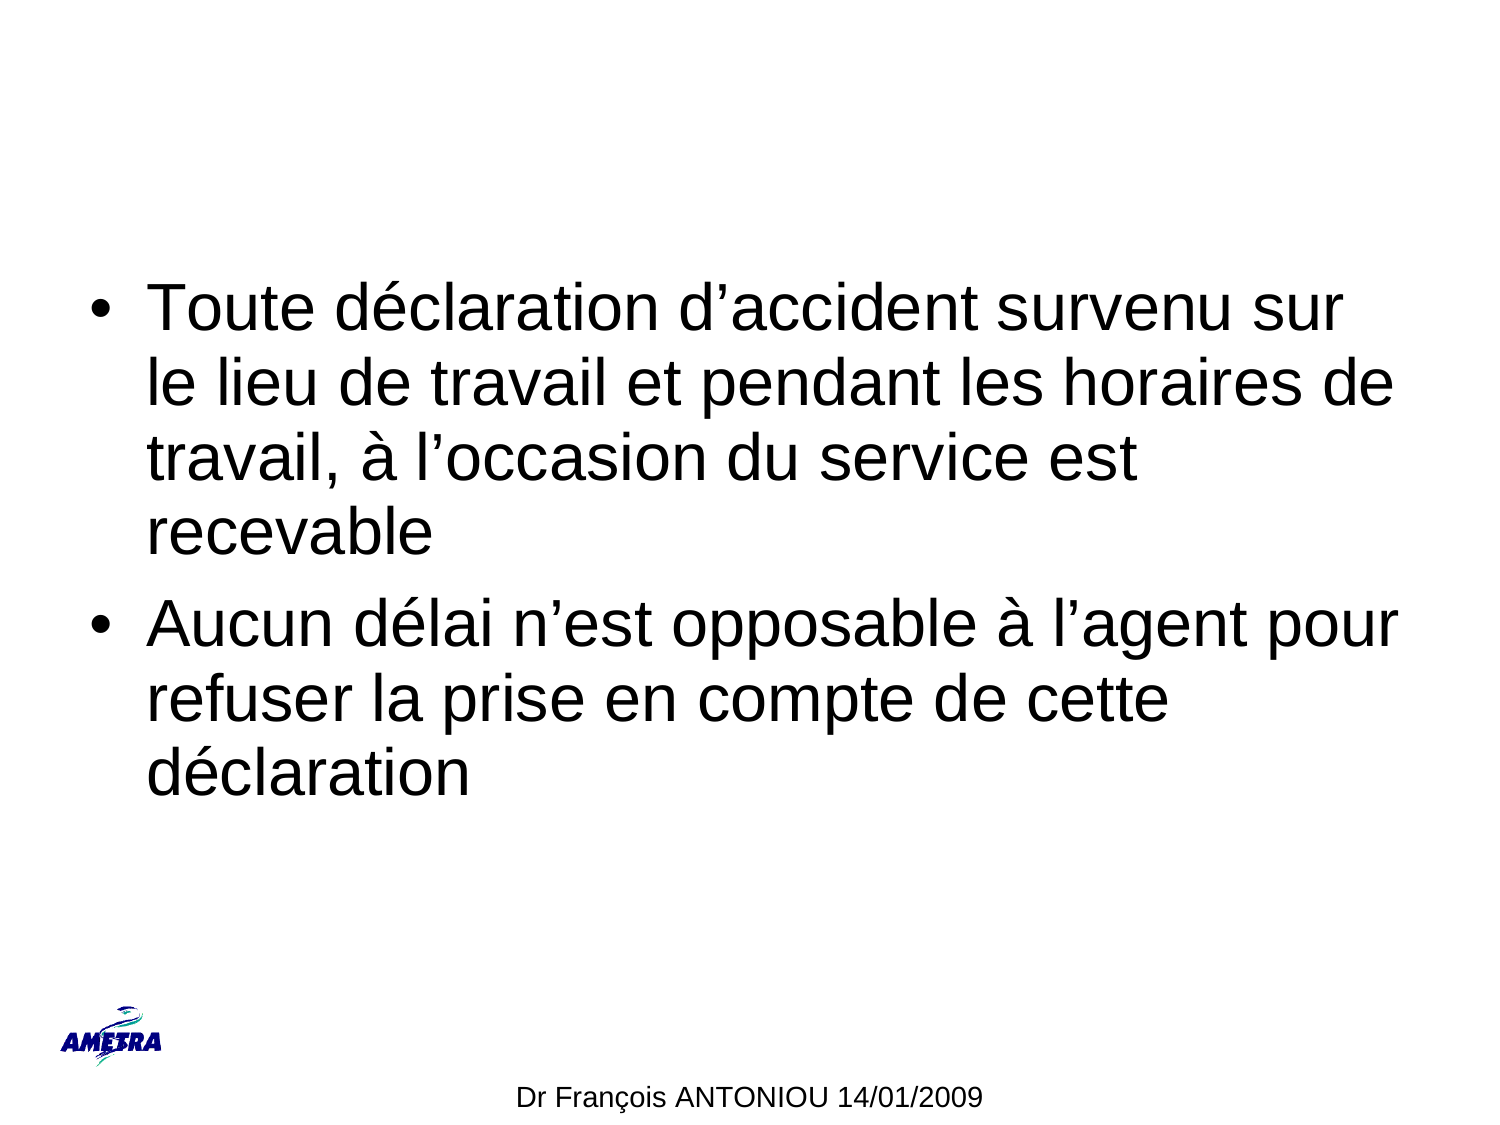

# Toute déclaration d’accident survenu sur le lieu de travail et pendant les horaires de travail, à l’occasion du service est recevable
Aucun délai n’est opposable à l’agent pour refuser la prise en compte de cette déclaration
Dr François ANTONIOU 14/01/2009